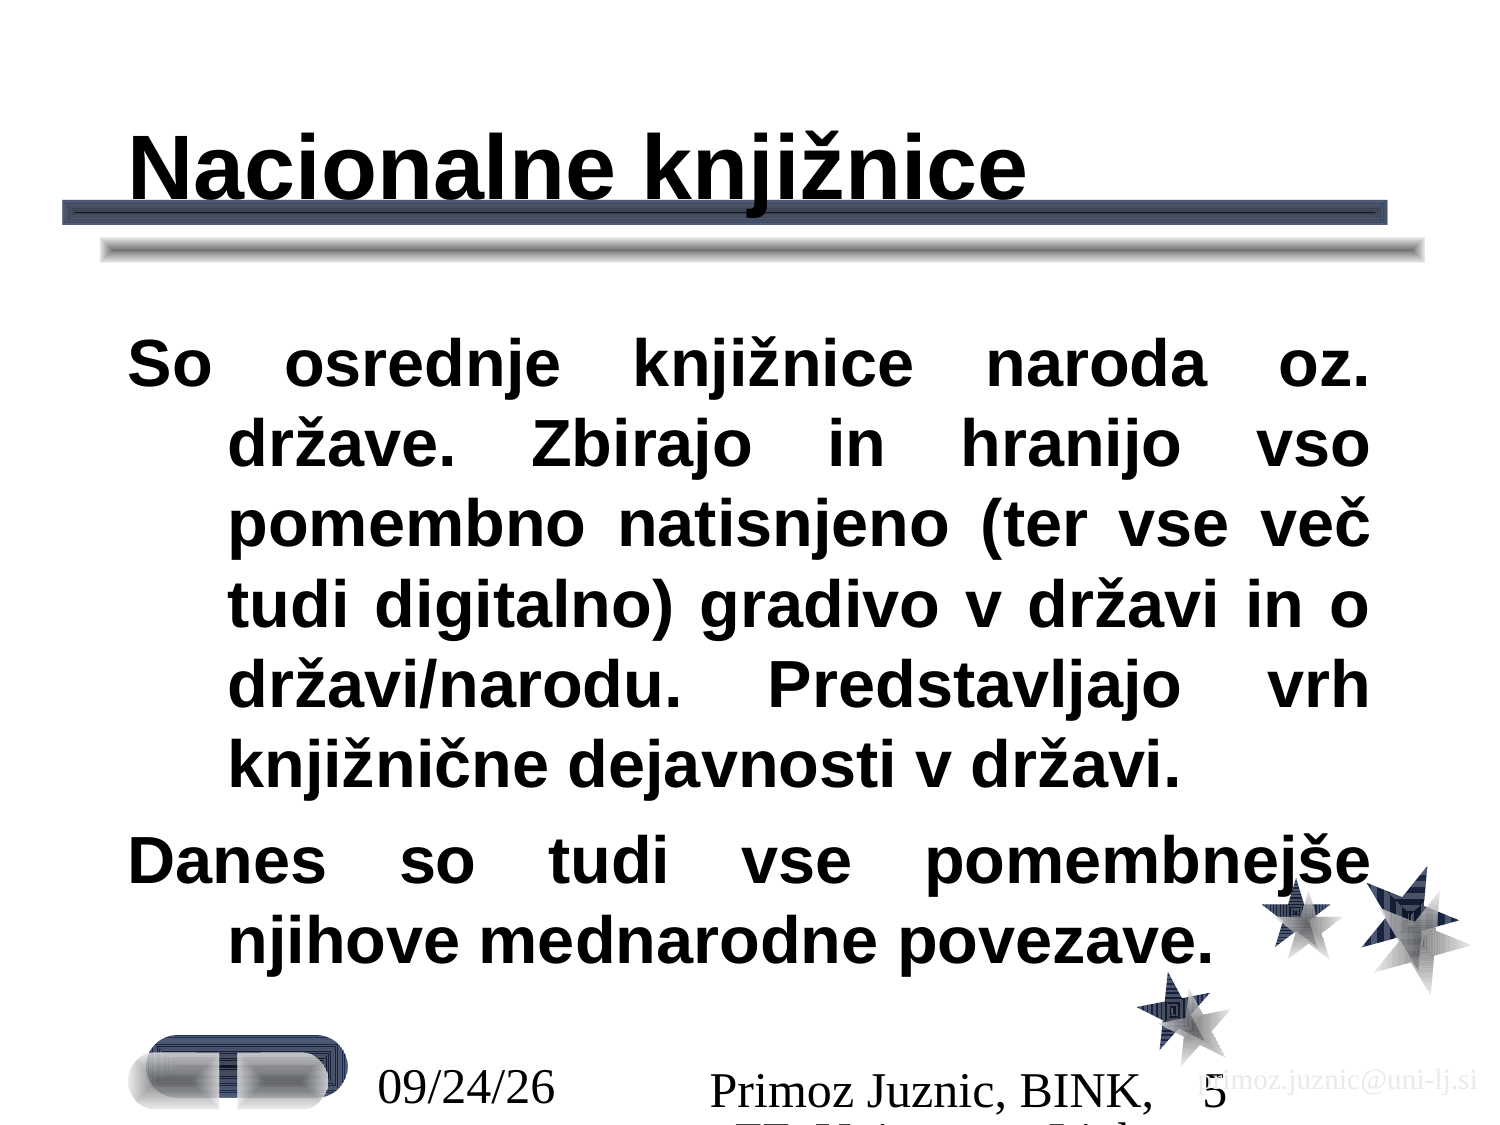

# Nacionalne knjižnice
So osrednje knjižnice naroda oz. države. Zbirajo in hranijo vso pomembno natisnjeno (ter vse več tudi digitalno) gradivo v državi in o državi/narodu. Predstavljajo vrh knjižnične dejavnosti v državi.
Danes so tudi vse pomembnejše njihove mednarodne povezave.
Primoz Juznic, BINK, FF, Univerza v Ljubljani
5